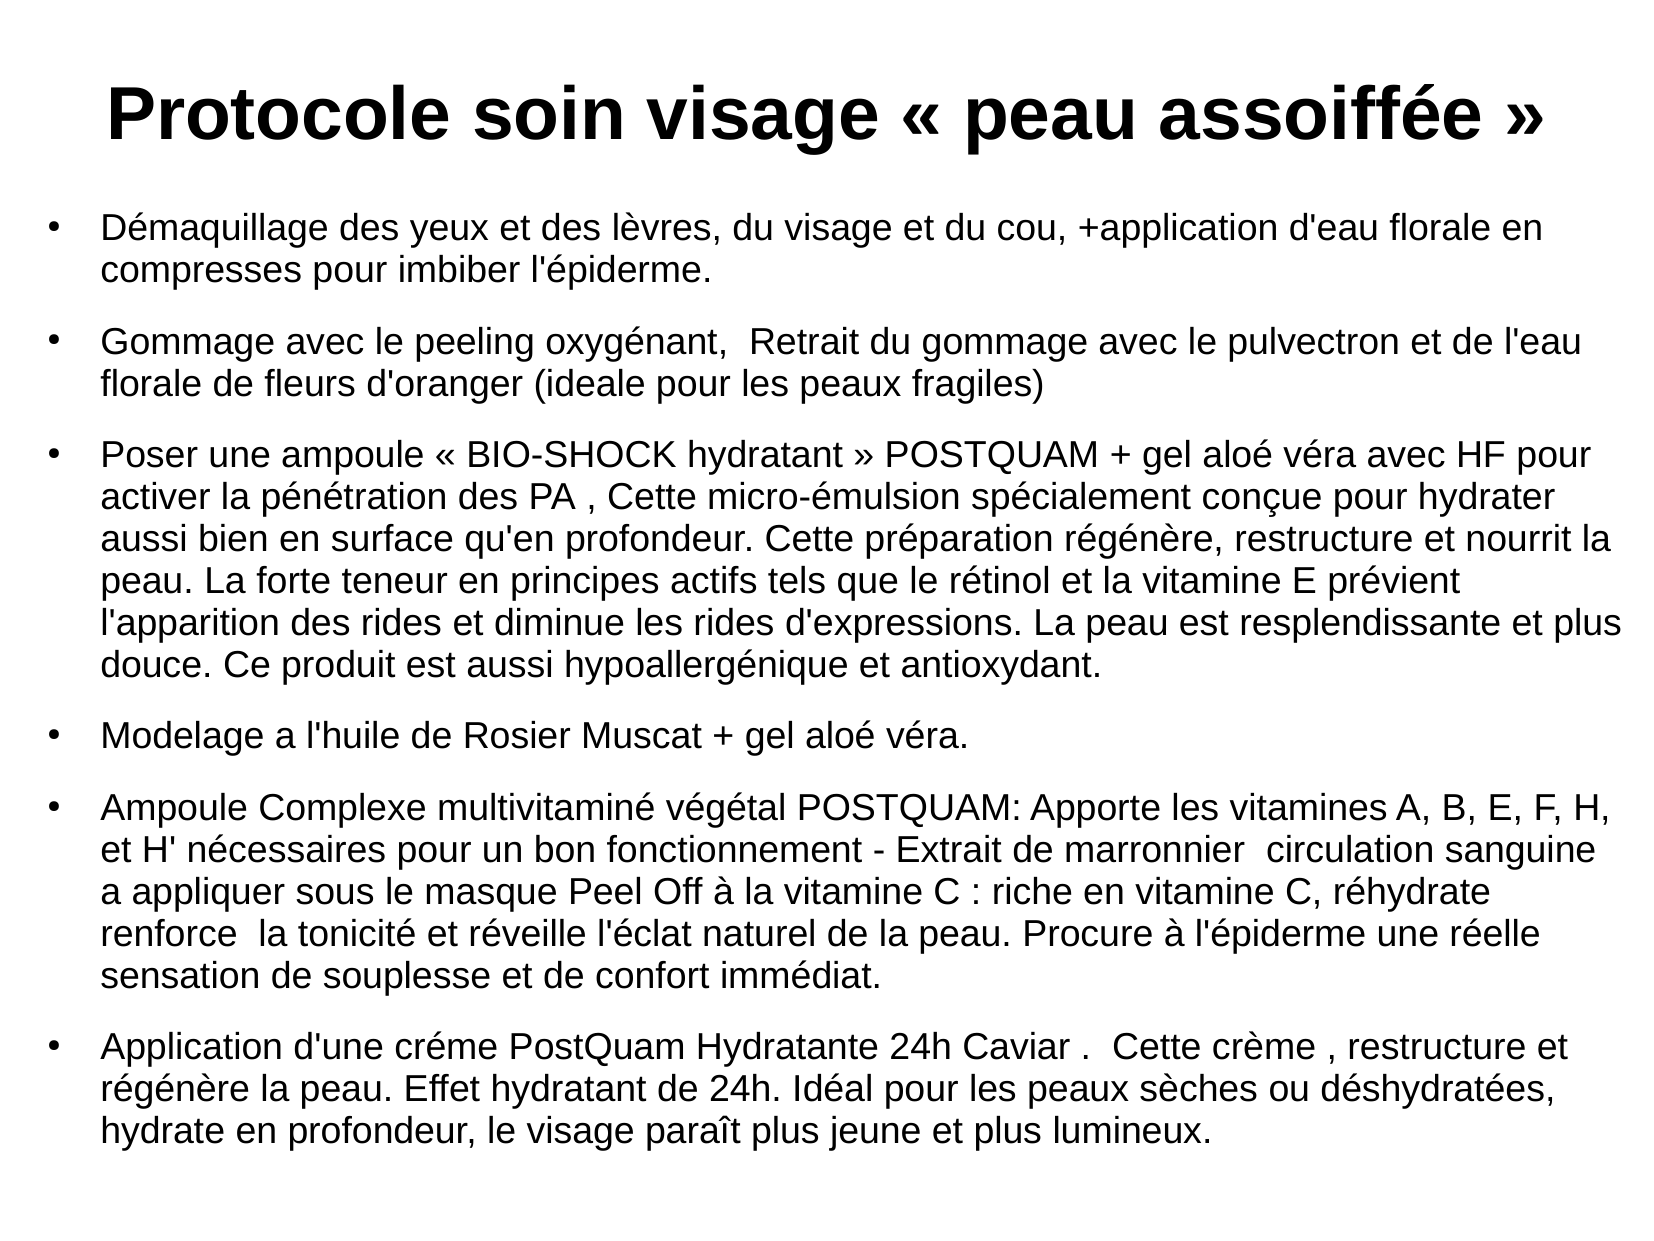

# Protocole soin visage « peau assoiffée »
Démaquillage des yeux et des lèvres, du visage et du cou, +application d'eau florale en compresses pour imbiber l'épiderme.
Gommage avec le peeling oxygénant, Retrait du gommage avec le pulvectron et de l'eau florale de fleurs d'oranger (ideale pour les peaux fragiles)
Poser une ampoule « BIO-SHOCK hydratant » POSTQUAM + gel aloé véra avec HF pour activer la pénétration des PA , Cette micro-émulsion spécialement conçue pour hydrater aussi bien en surface qu'en profondeur. Cette préparation régénère, restructure et nourrit la peau. La forte teneur en principes actifs tels que le rétinol et la vitamine E prévient l'apparition des rides et diminue les rides d'expressions. La peau est resplendissante et plus douce. Ce produit est aussi hypoallergénique et antioxydant.
Modelage a l'huile de Rosier Muscat + gel aloé véra.
Ampoule Complexe multivitaminé végétal POSTQUAM: Apporte les vitamines A, B, E, F, H, et H' nécessaires pour un bon fonctionnement - Extrait de marronnier circulation sanguine a appliquer sous le masque Peel Off à la vitamine C : riche en vitamine C, réhydrate renforce la tonicité et réveille l'éclat naturel de la peau. Procure à l'épiderme une réelle sensation de souplesse et de confort immédiat.
Application d'une créme PostQuam Hydratante 24h Caviar . Cette crème , restructure et régénère la peau. Effet hydratant de 24h. Idéal pour les peaux sèches ou déshydratées, hydrate en profondeur, le visage paraît plus jeune et plus lumineux.